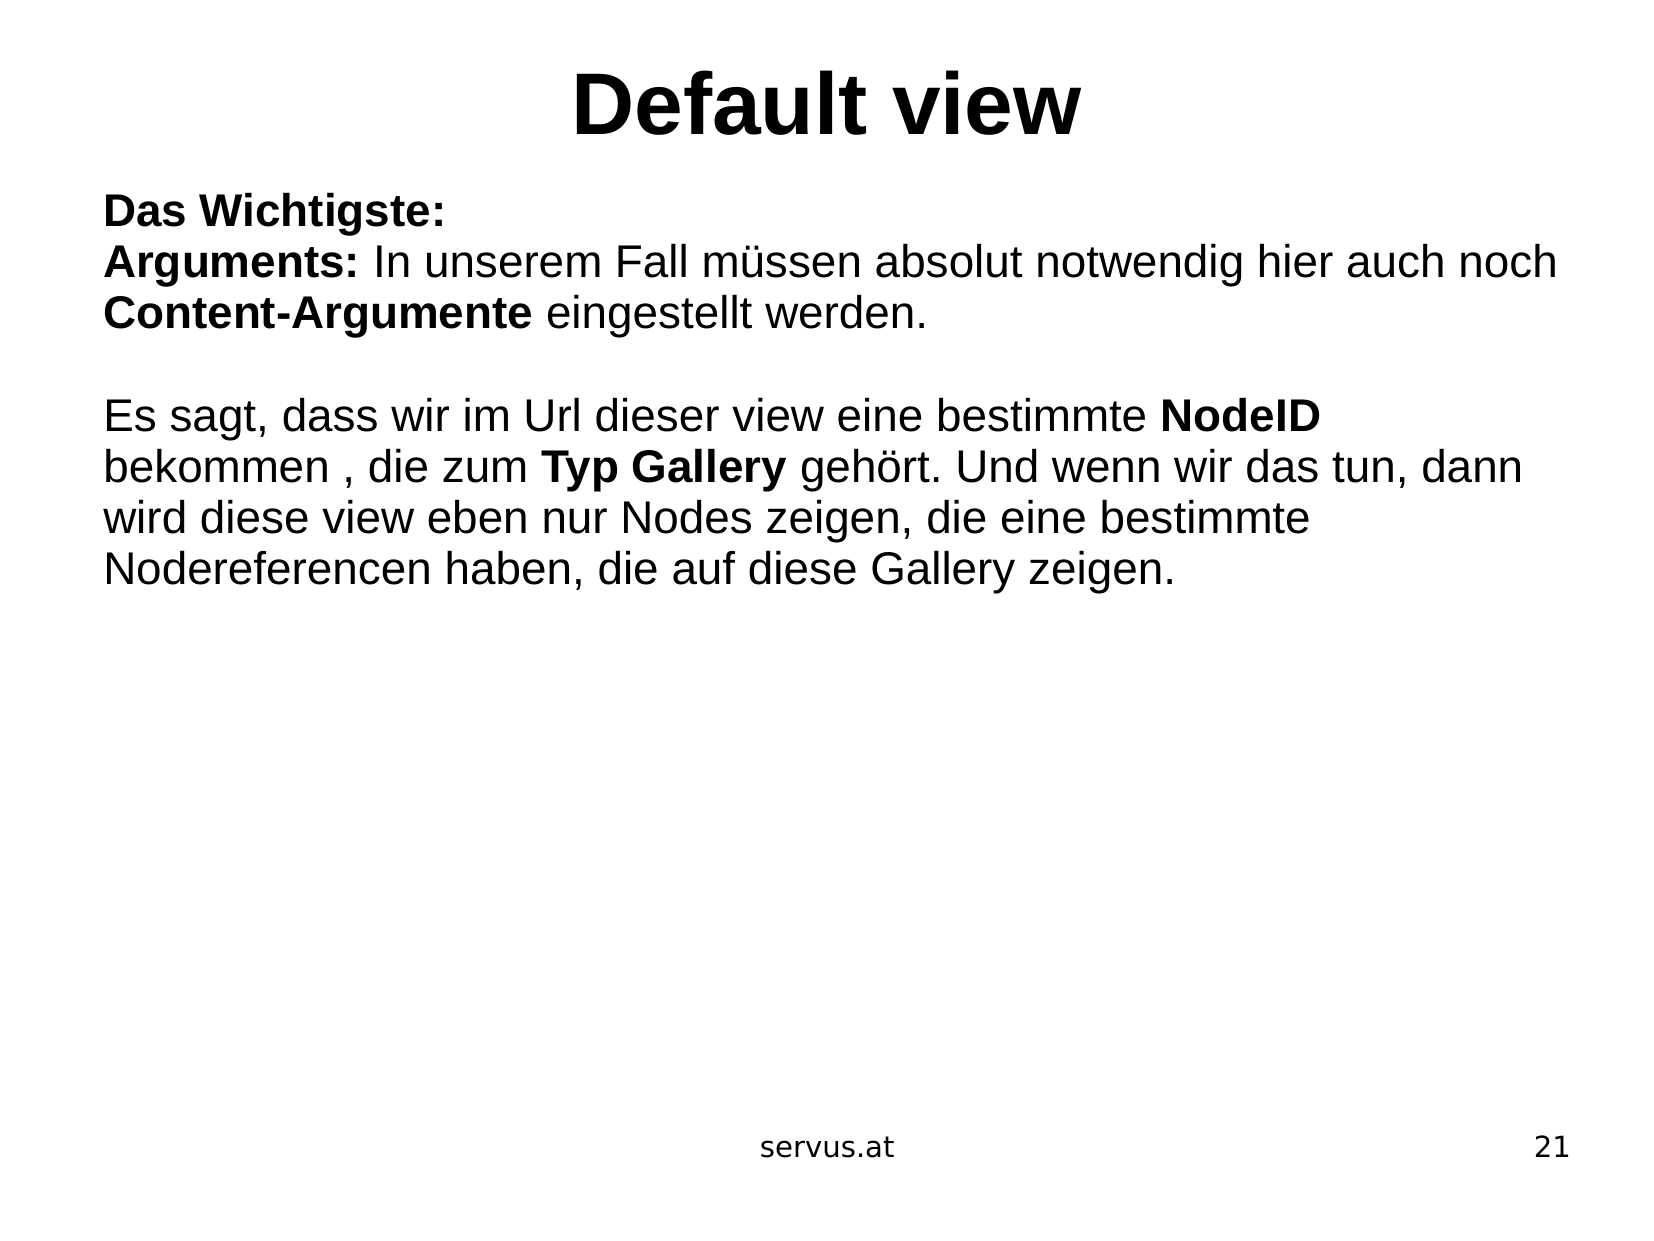

# Default view
Das Wichtigste:
Arguments: In unserem Fall müssen absolut notwendig hier auch noch Content-Argumente eingestellt werden.
Es sagt, dass wir im Url dieser view eine bestimmte NodeID bekommen , die zum Typ Gallery gehört. Und wenn wir das tun, dann wird diese view eben nur Nodes zeigen, die eine bestimmte Nodereferencen haben, die auf diese Gallery zeigen.
servus.at
21